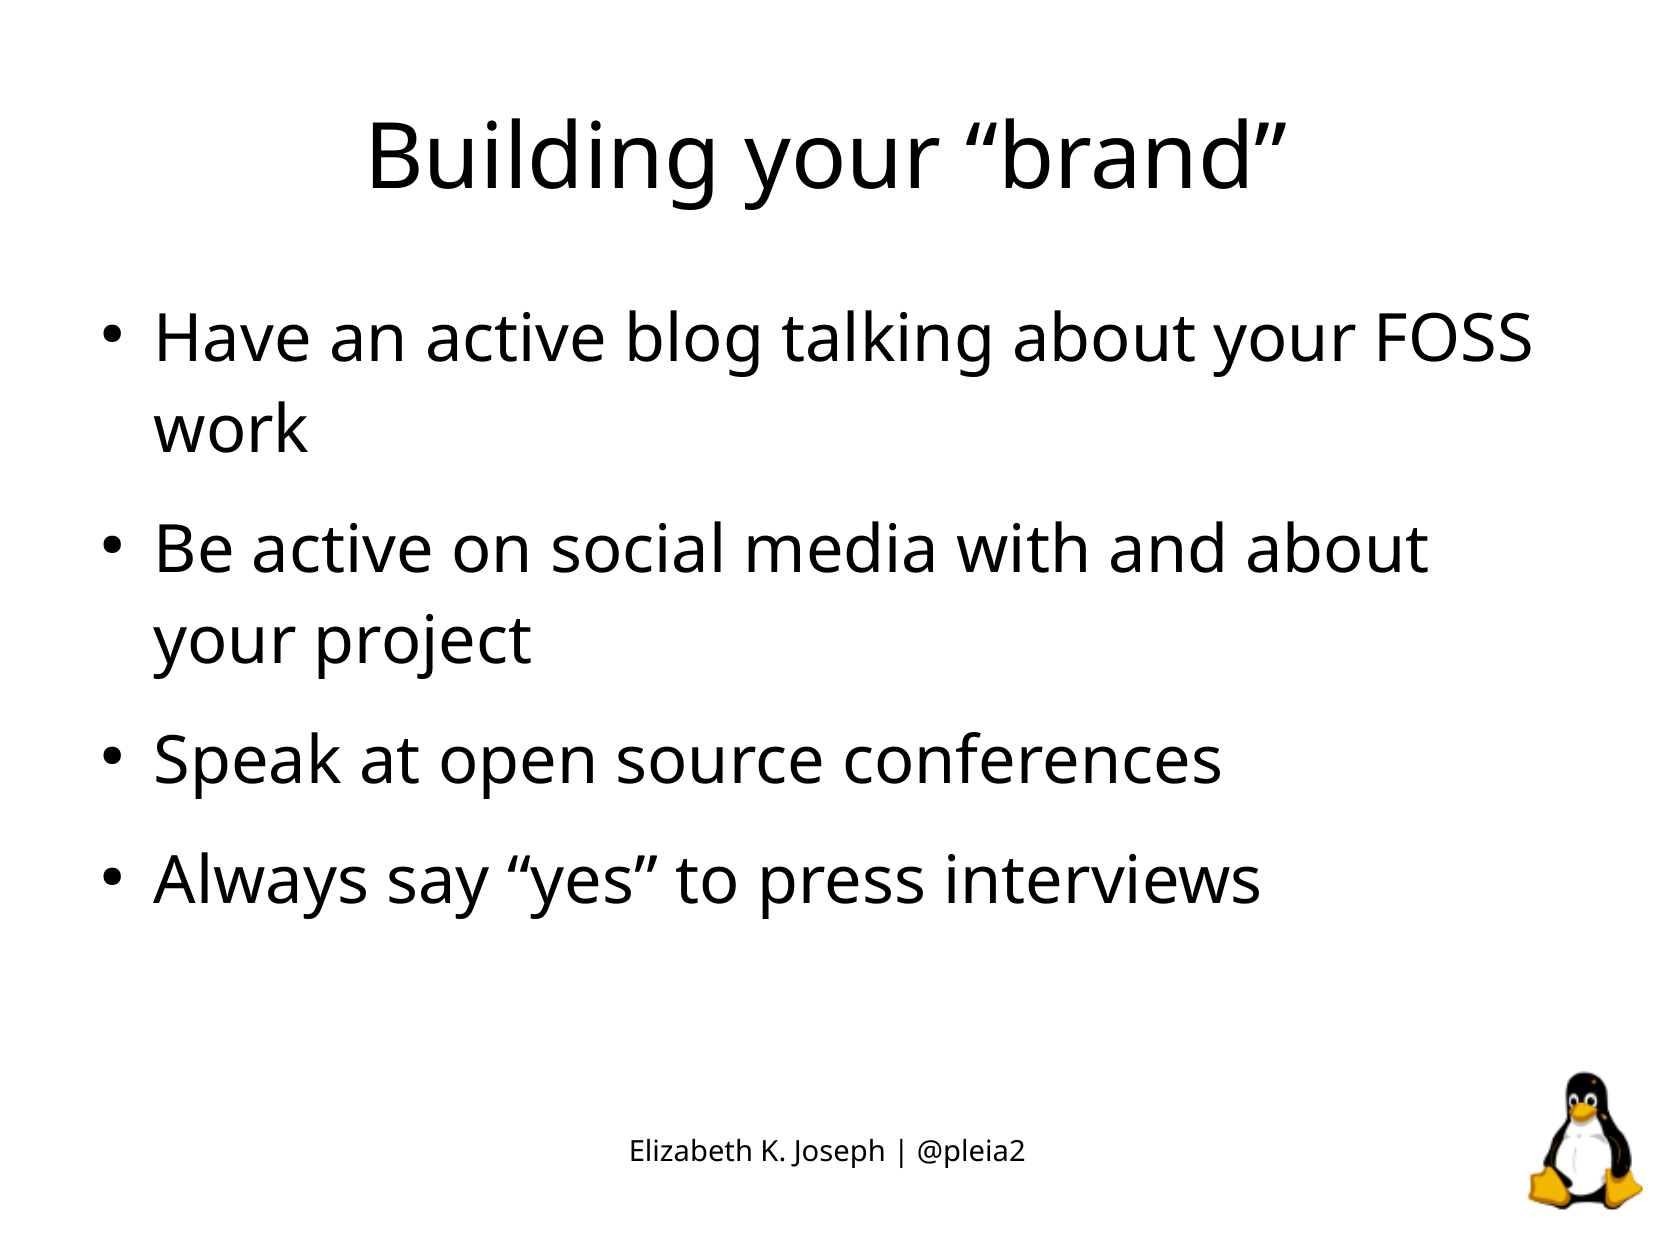

# Building your “brand”
Have an active blog talking about your FOSS work
Be active on social media with and about your project
Speak at open source conferences
Always say “yes” to press interviews
Elizabeth K. Joseph | @pleia2